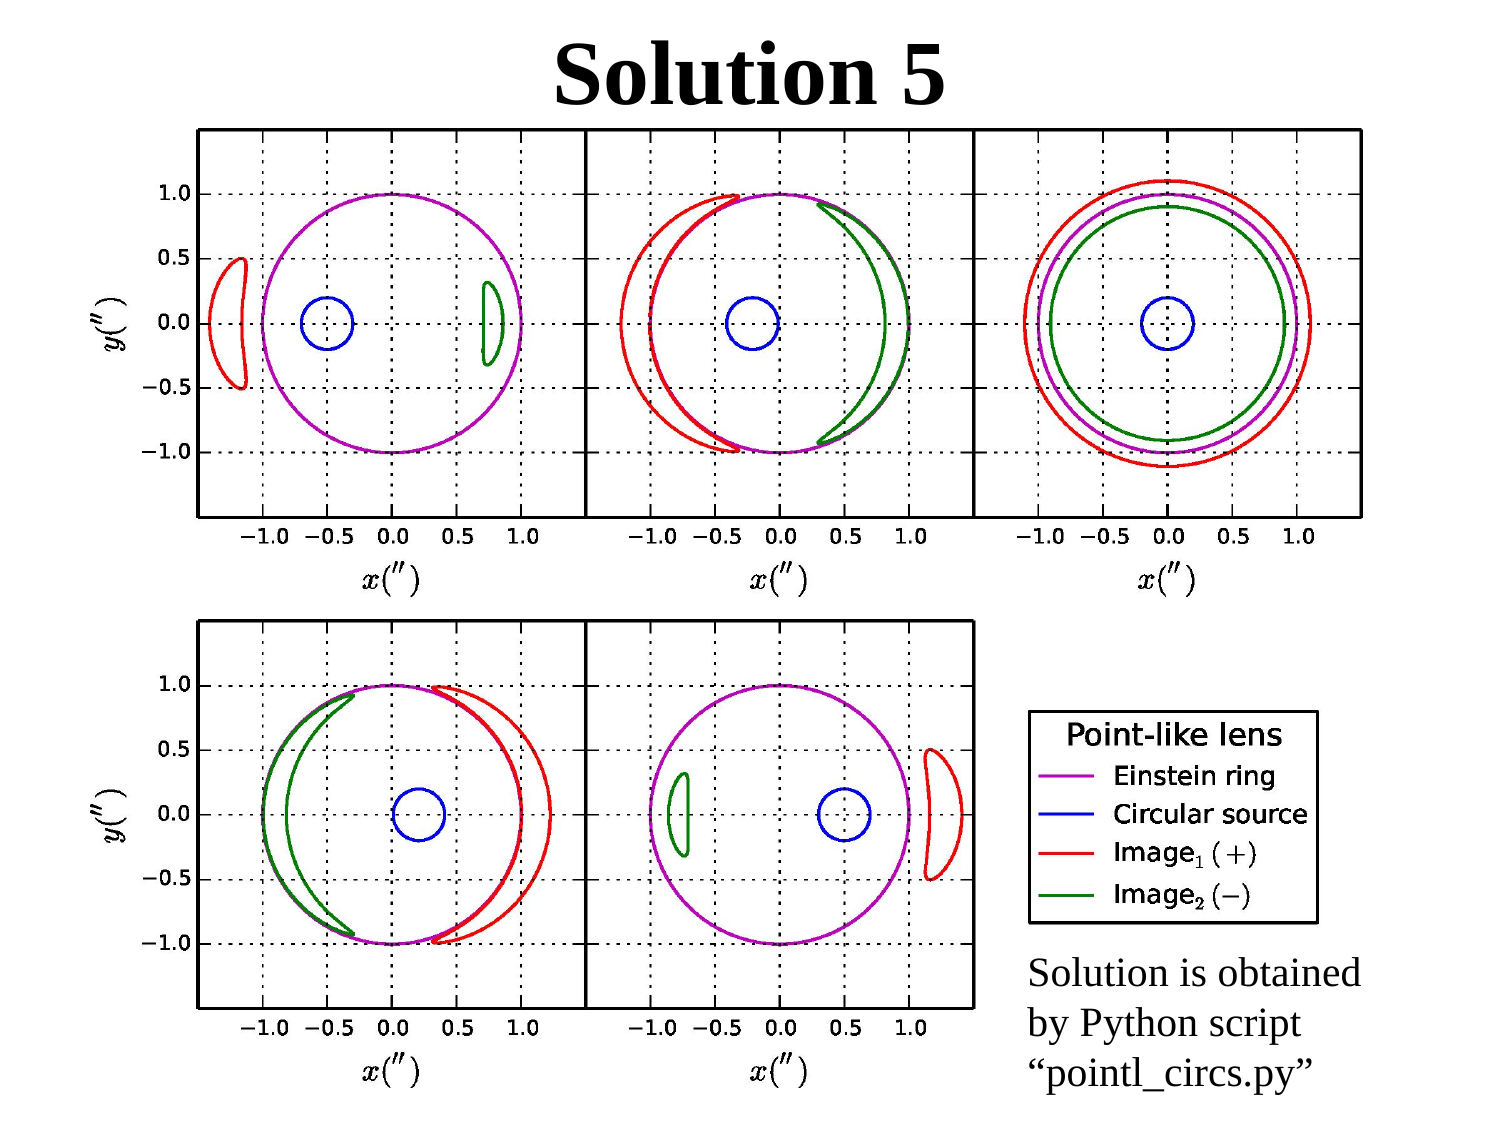

# Solution 5
Solution is obtained by Python script “pointl_circs.py”